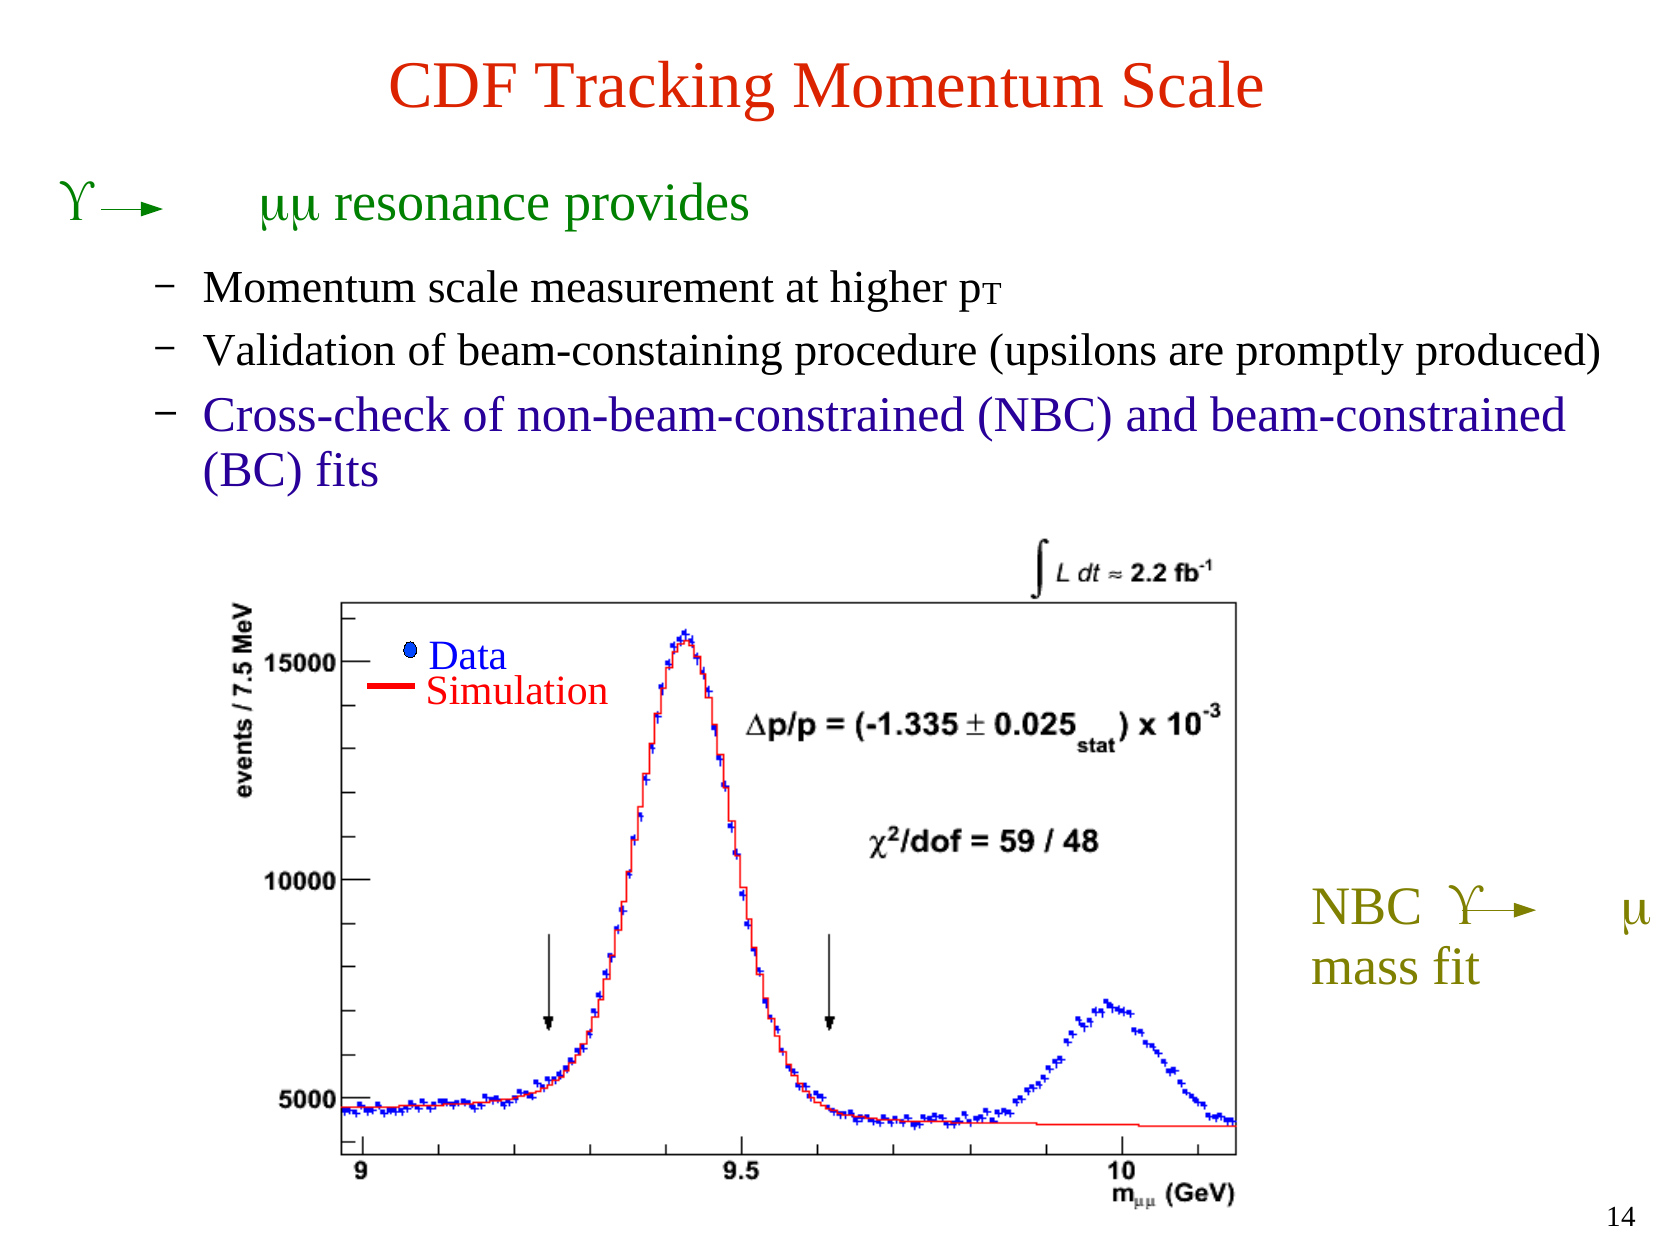

# CDF Tracking Momentum Scale
ϒ μμ resonance provides
Momentum scale measurement at higher pT
Validation of beam-constaining procedure (upsilons are promptly produced)
Cross-check of non-beam-constrained (NBC) and beam-constrained (BC) fits
Data
Simulation
NBC ϒ μμ
mass fit
14